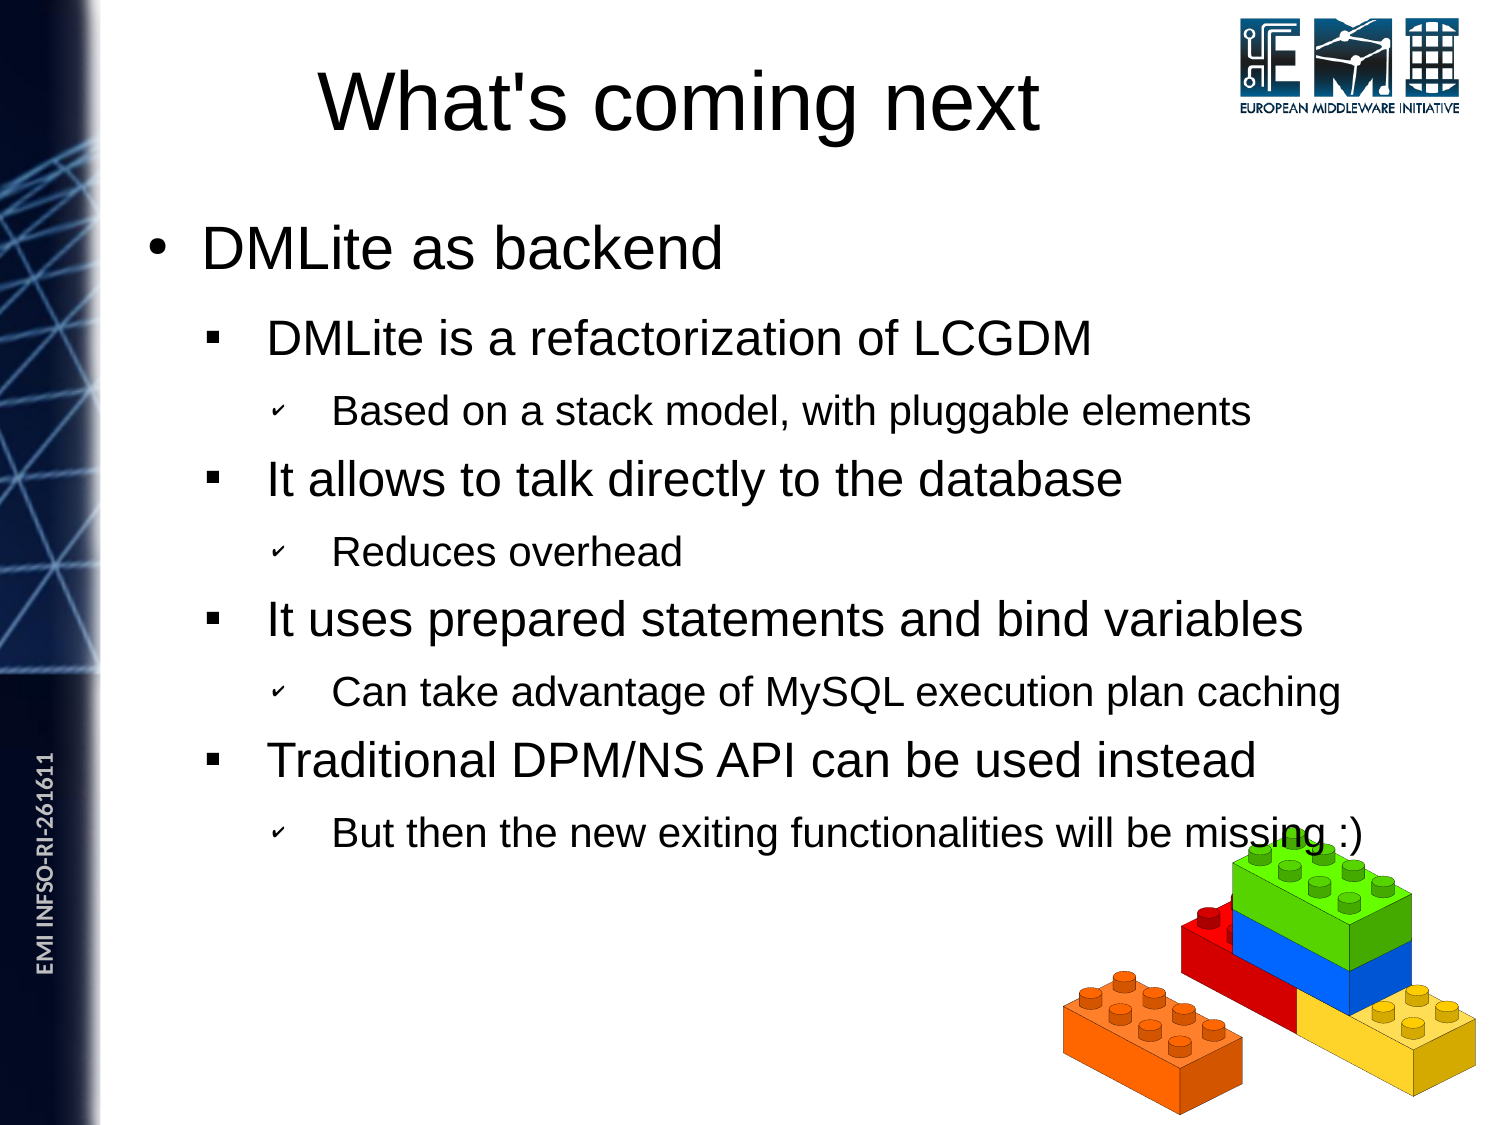

# What's coming next
DMLite as backend
DMLite is a refactorization of LCGDM
Based on a stack model, with pluggable elements
It allows to talk directly to the database
Reduces overhead
It uses prepared statements and bind variables
Can take advantage of MySQL execution plan caching
Traditional DPM/NS API can be used instead
But then the new exiting functionalities will be missing :)